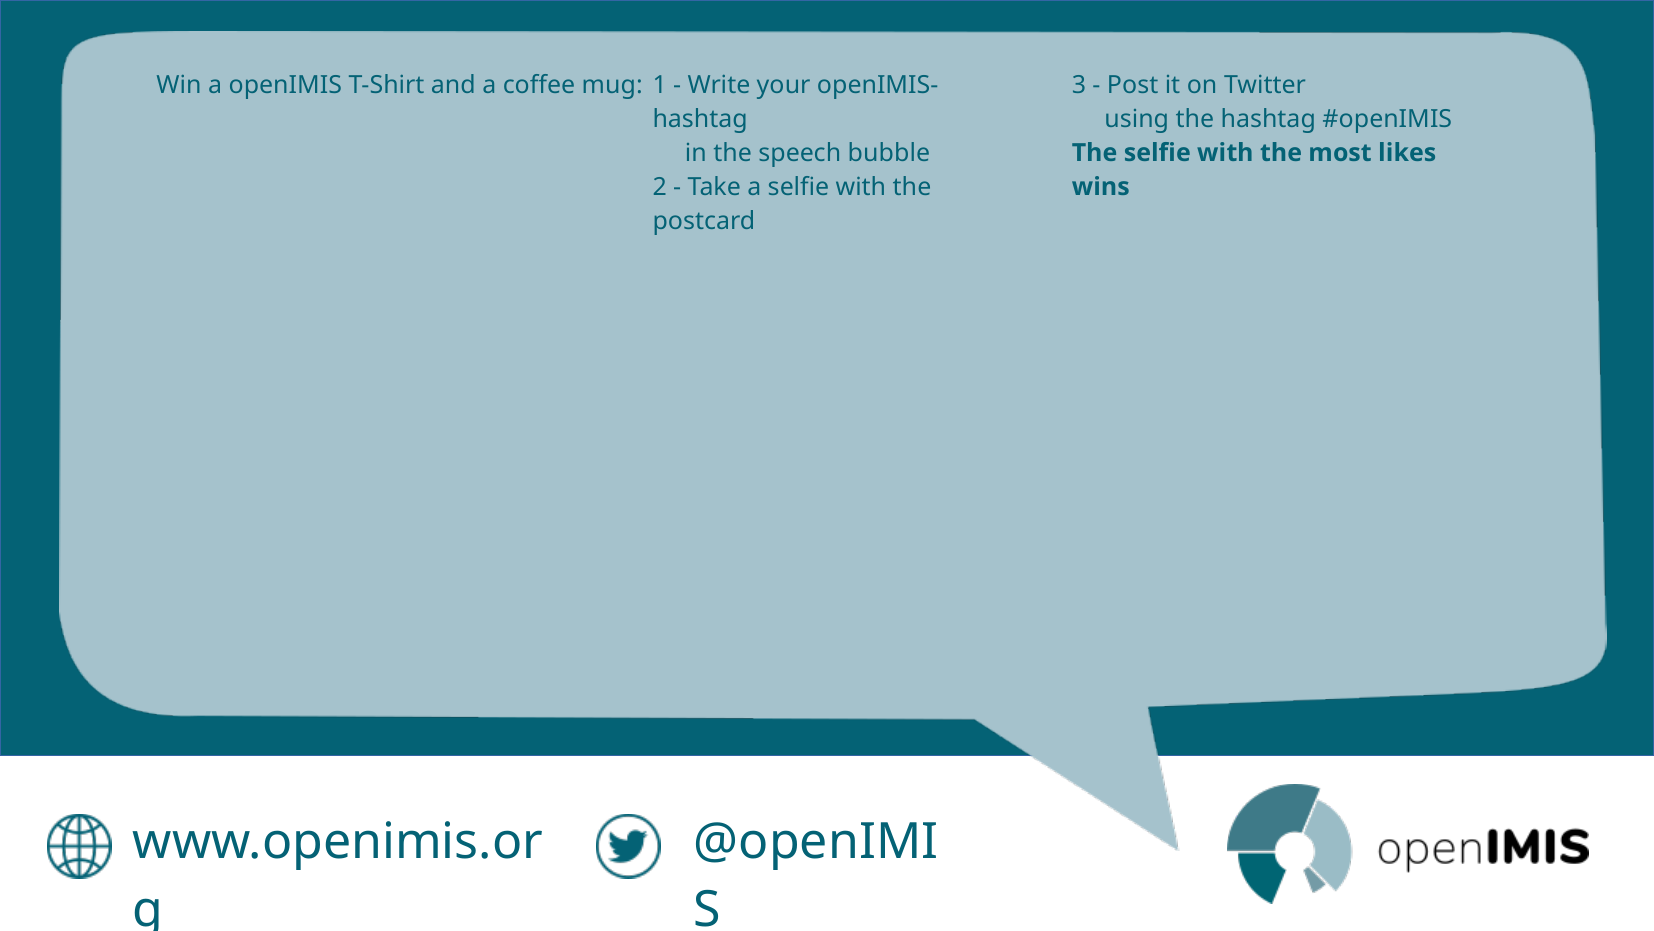

Win a openIMIS T-Shirt and a coffee mug:
1 - Write your openIMIS-hashtag
 in the speech bubble
2 - Take a selfie with the postcard
3 - Post it on Twitter
 using the hashtag #openIMIS
The selfie with the most likes wins
www.openimis.org
@openIMIS